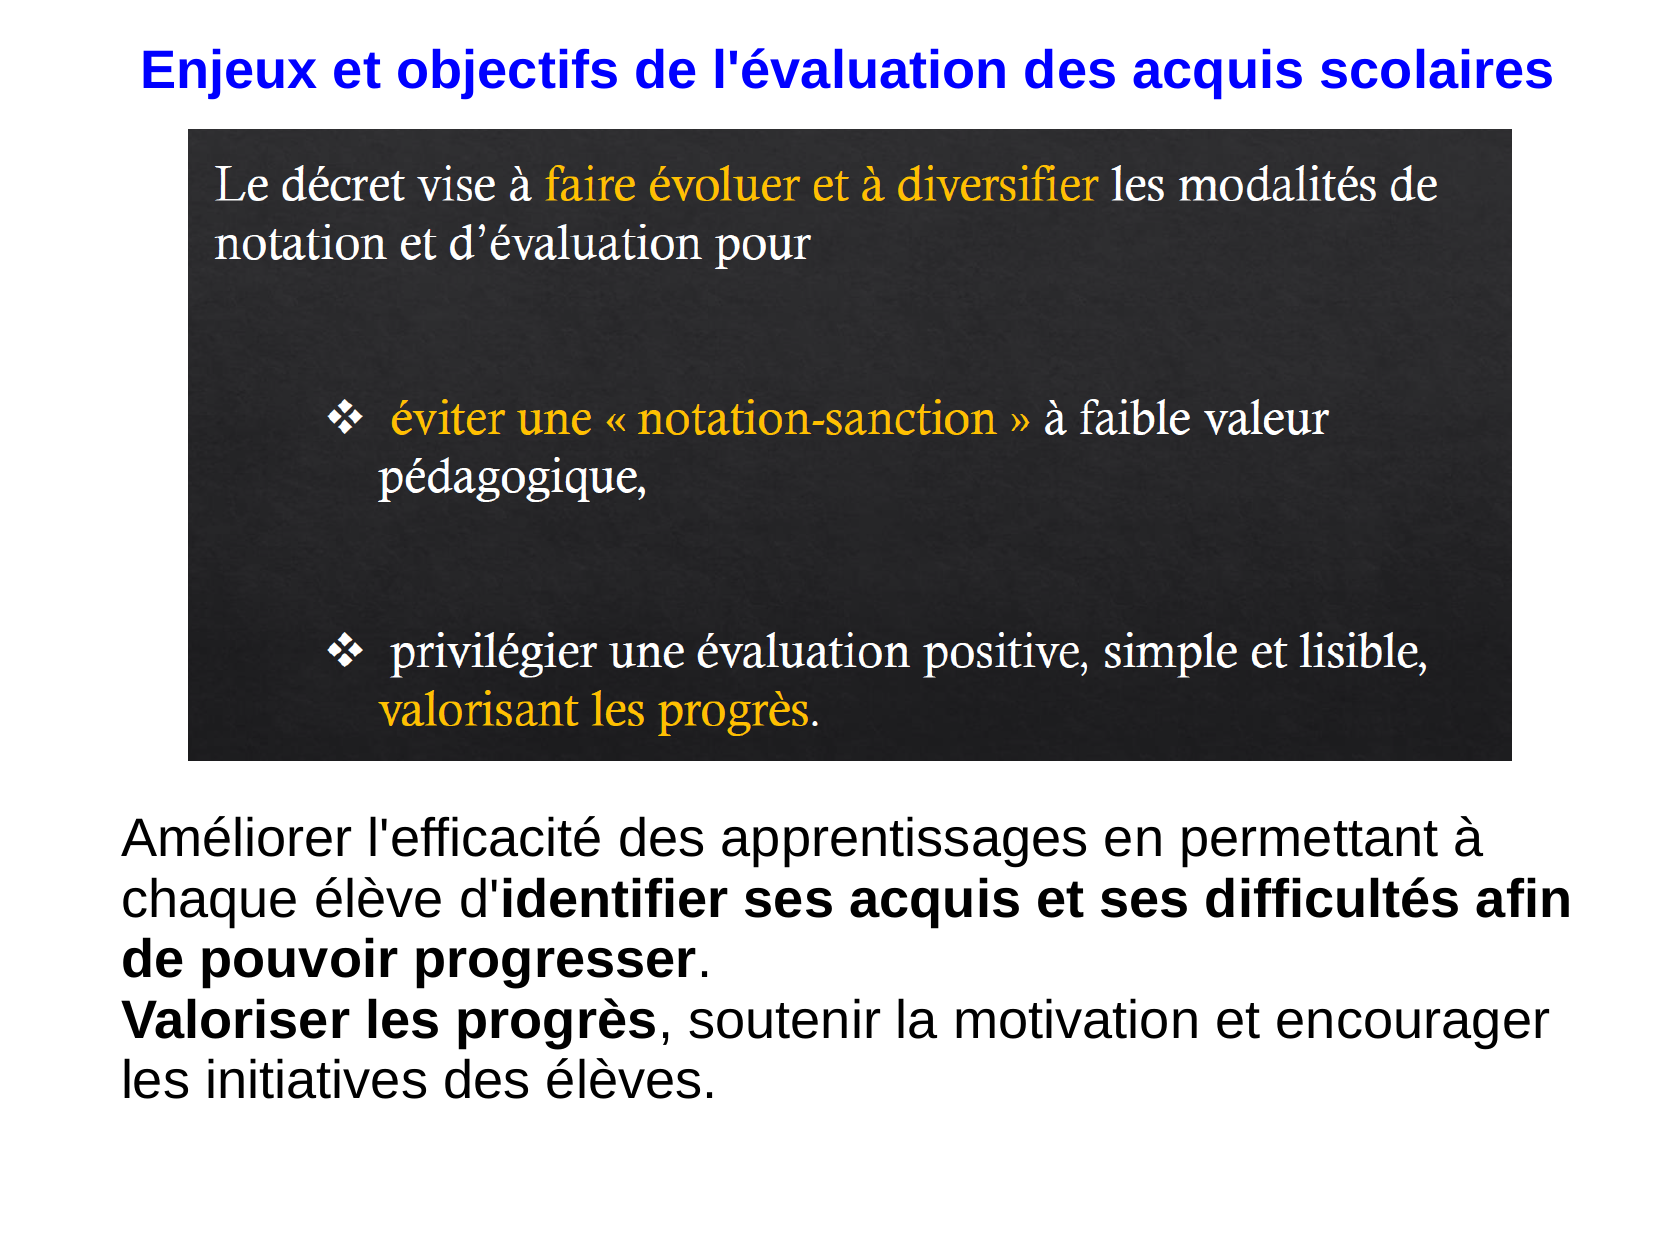

Enjeux et objectifs de l'évaluation des acquis scolaires
Améliorer l'efficacité des apprentissages en permettant à chaque élève d'identifier ses acquis et ses difficultés afin de pouvoir progresser.
Valoriser les progrès, soutenir la motivation et encourager les initiatives des élèves.